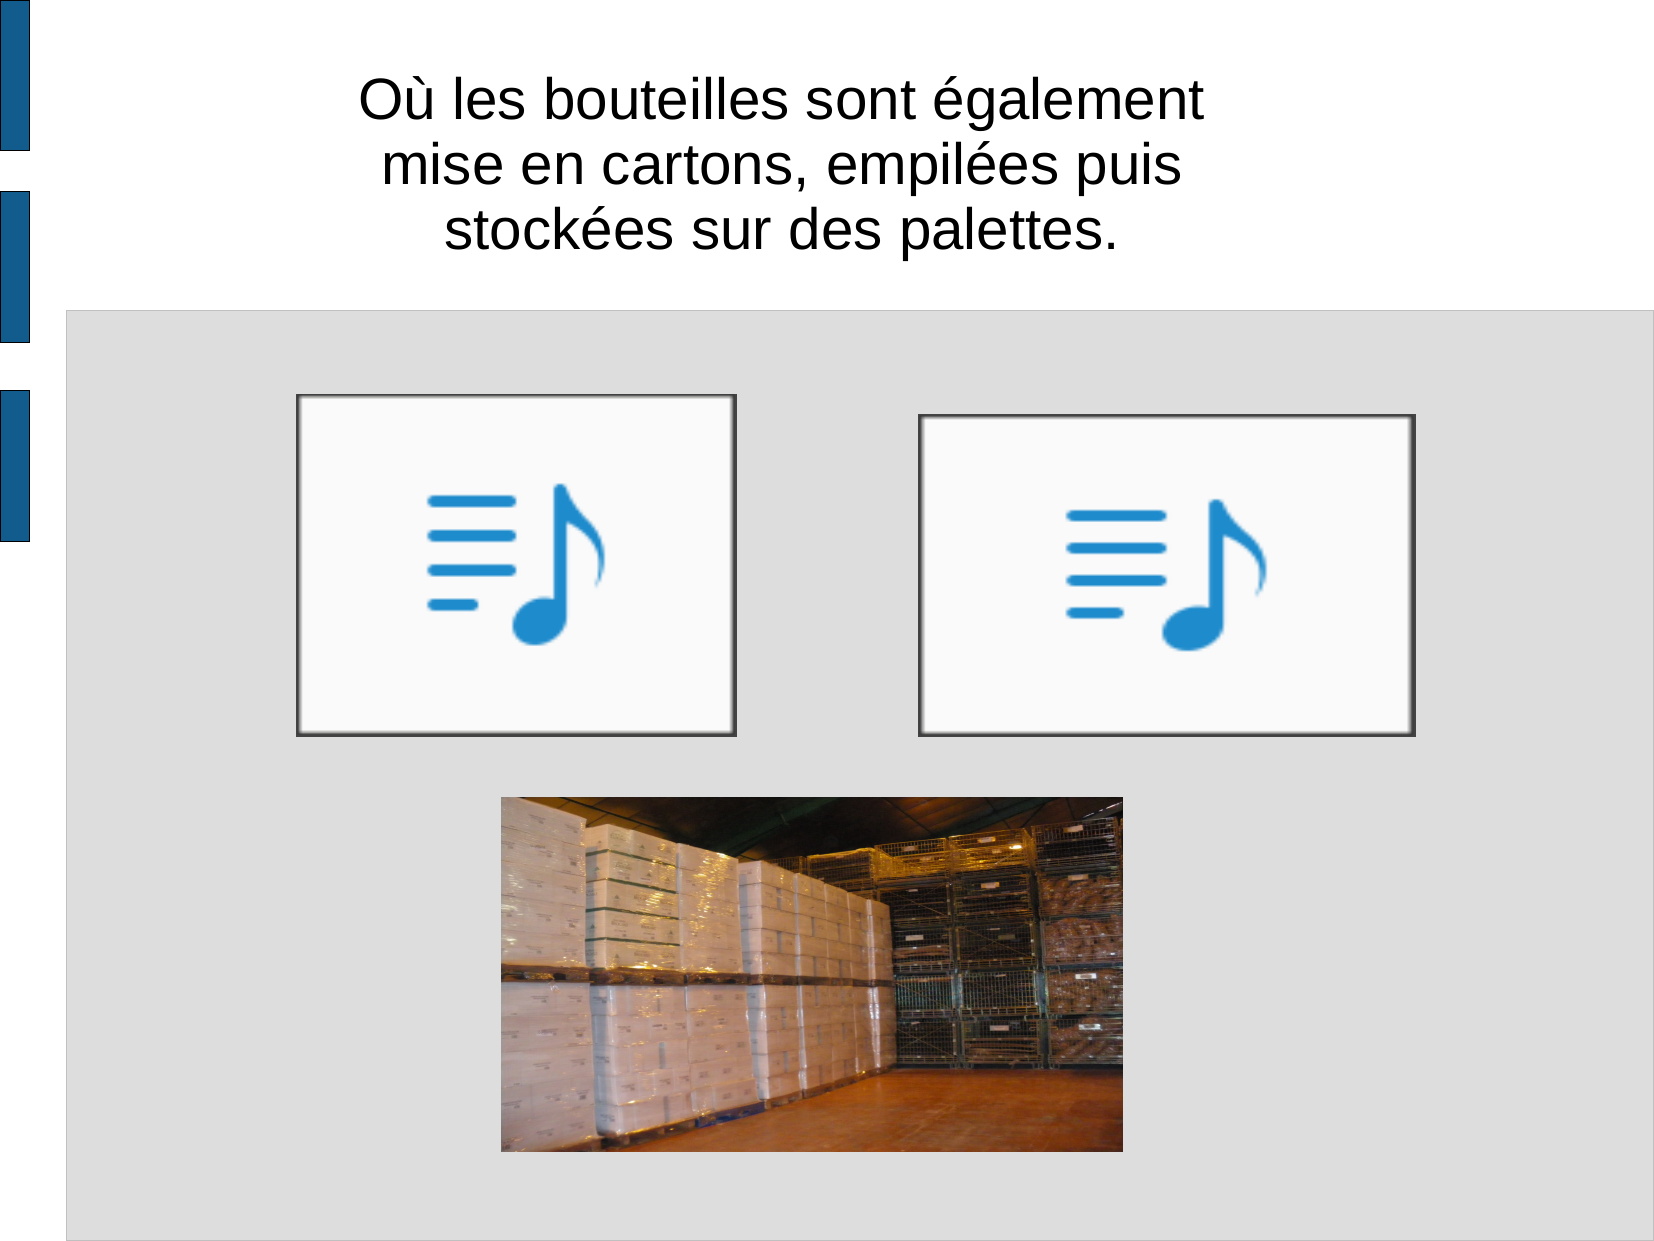

Où les bouteilles sont également mise en cartons, empilées puis stockées sur des palettes.